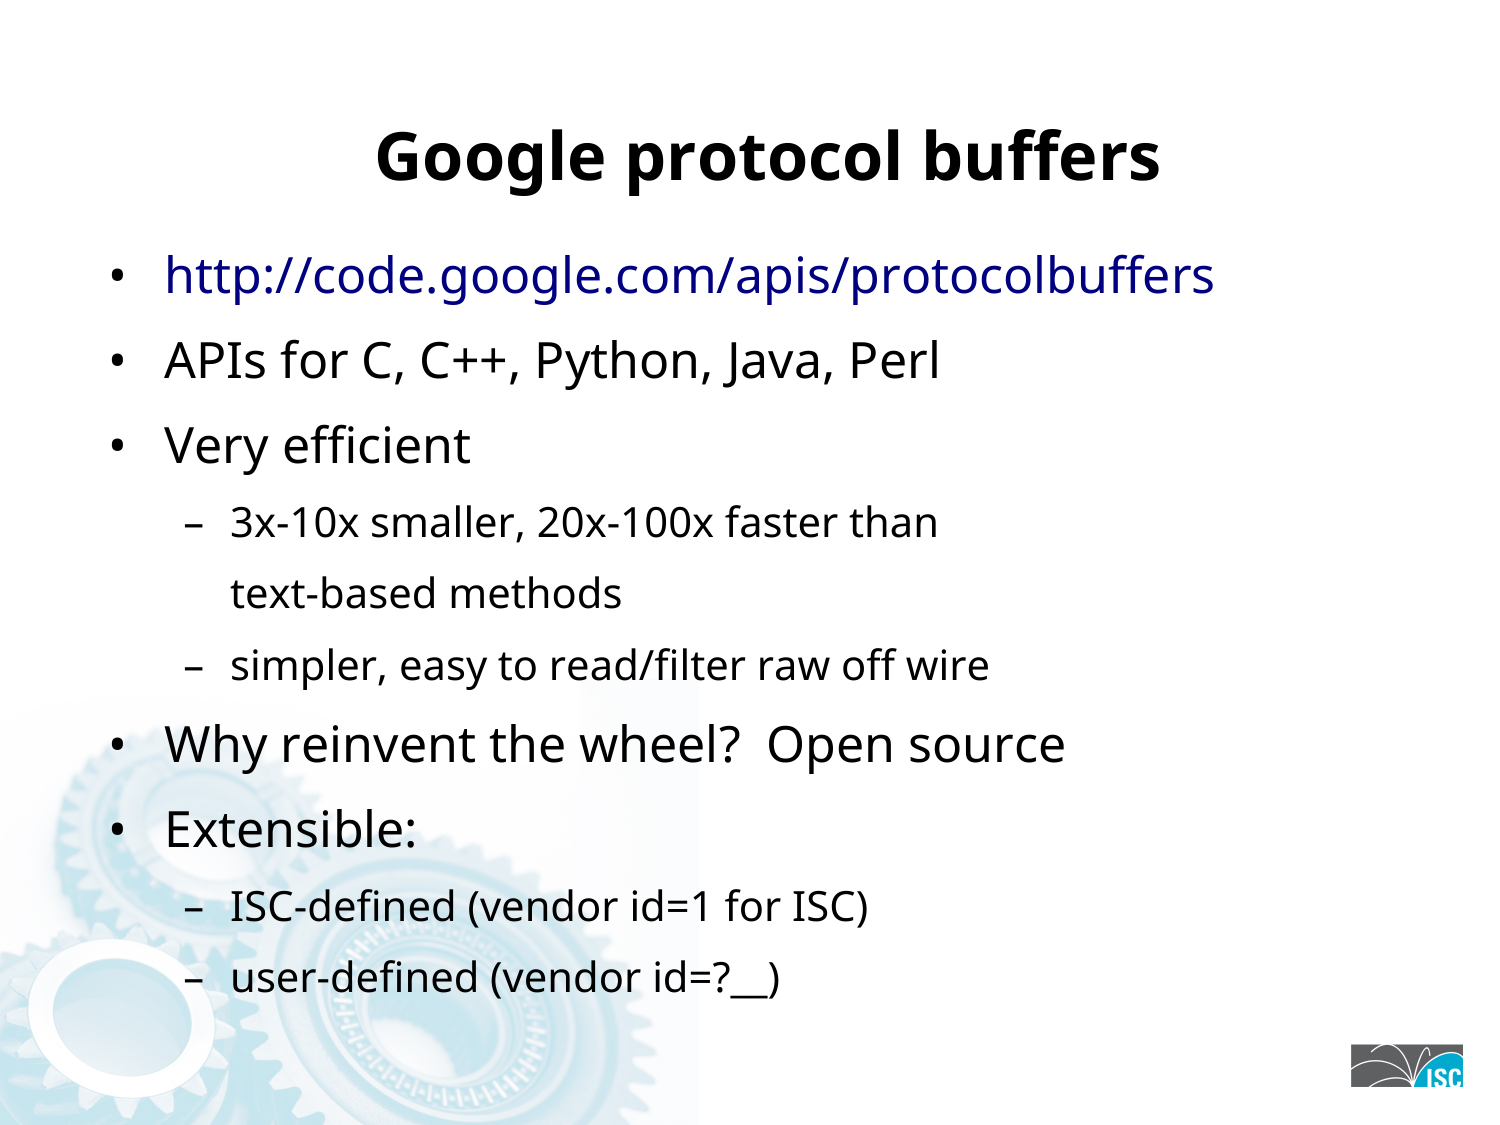

# Google protocol buffers
http://code.google.com/apis/protocolbuffers
APIs for C, C++, Python, Java, Perl
Very efficient
3x-10x smaller, 20x-100x faster than
text-based methods
simpler, easy to read/filter raw off wire
Why reinvent the wheel? Open source
Extensible:
ISC-defined (vendor id=1 for ISC)
user-defined (vendor id=?__)